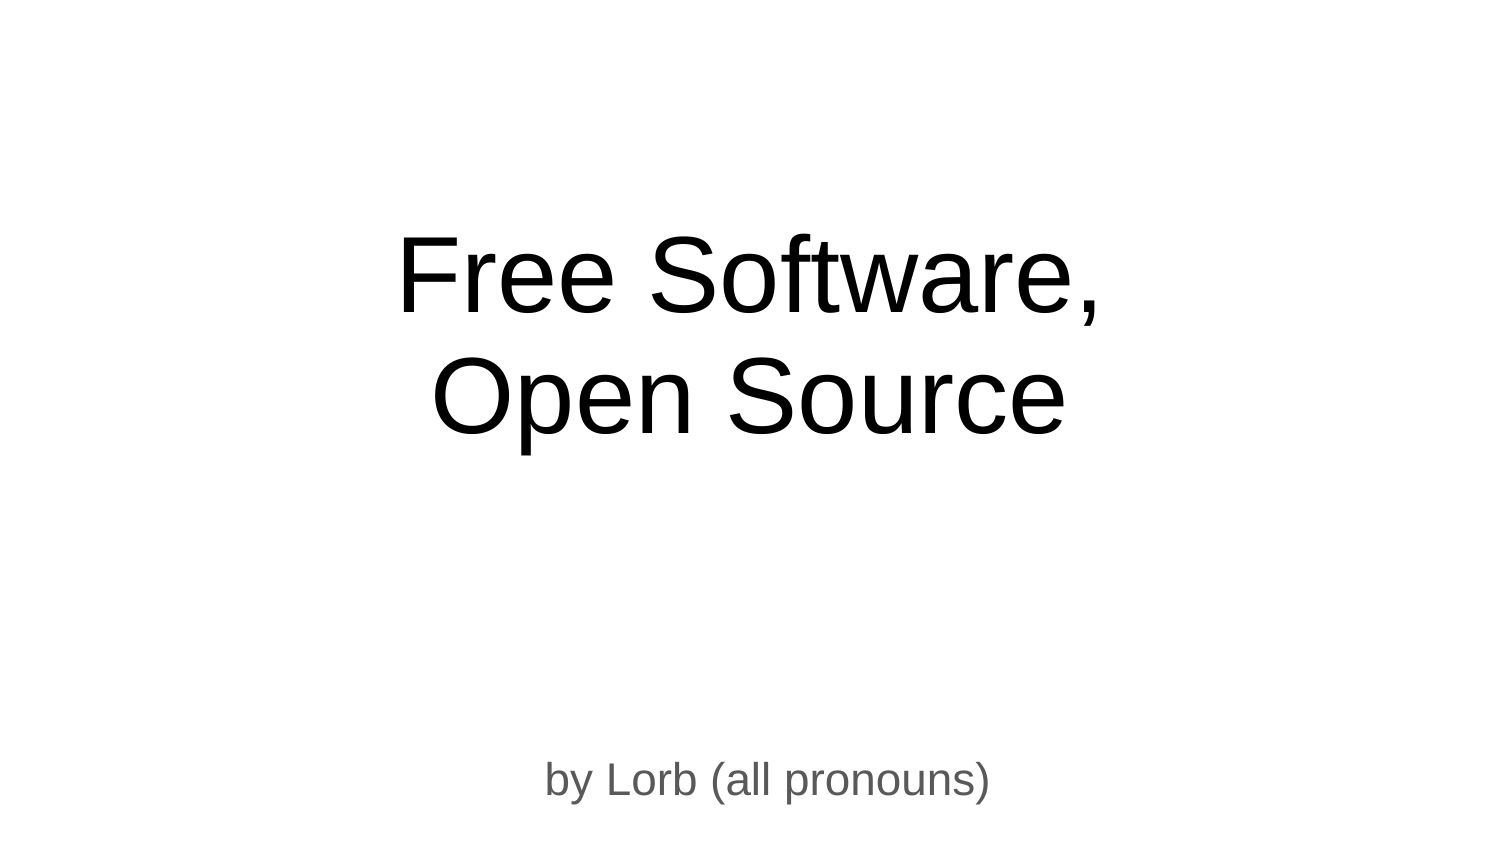

# Free Software, Open Source
by Lorb (all pronouns)